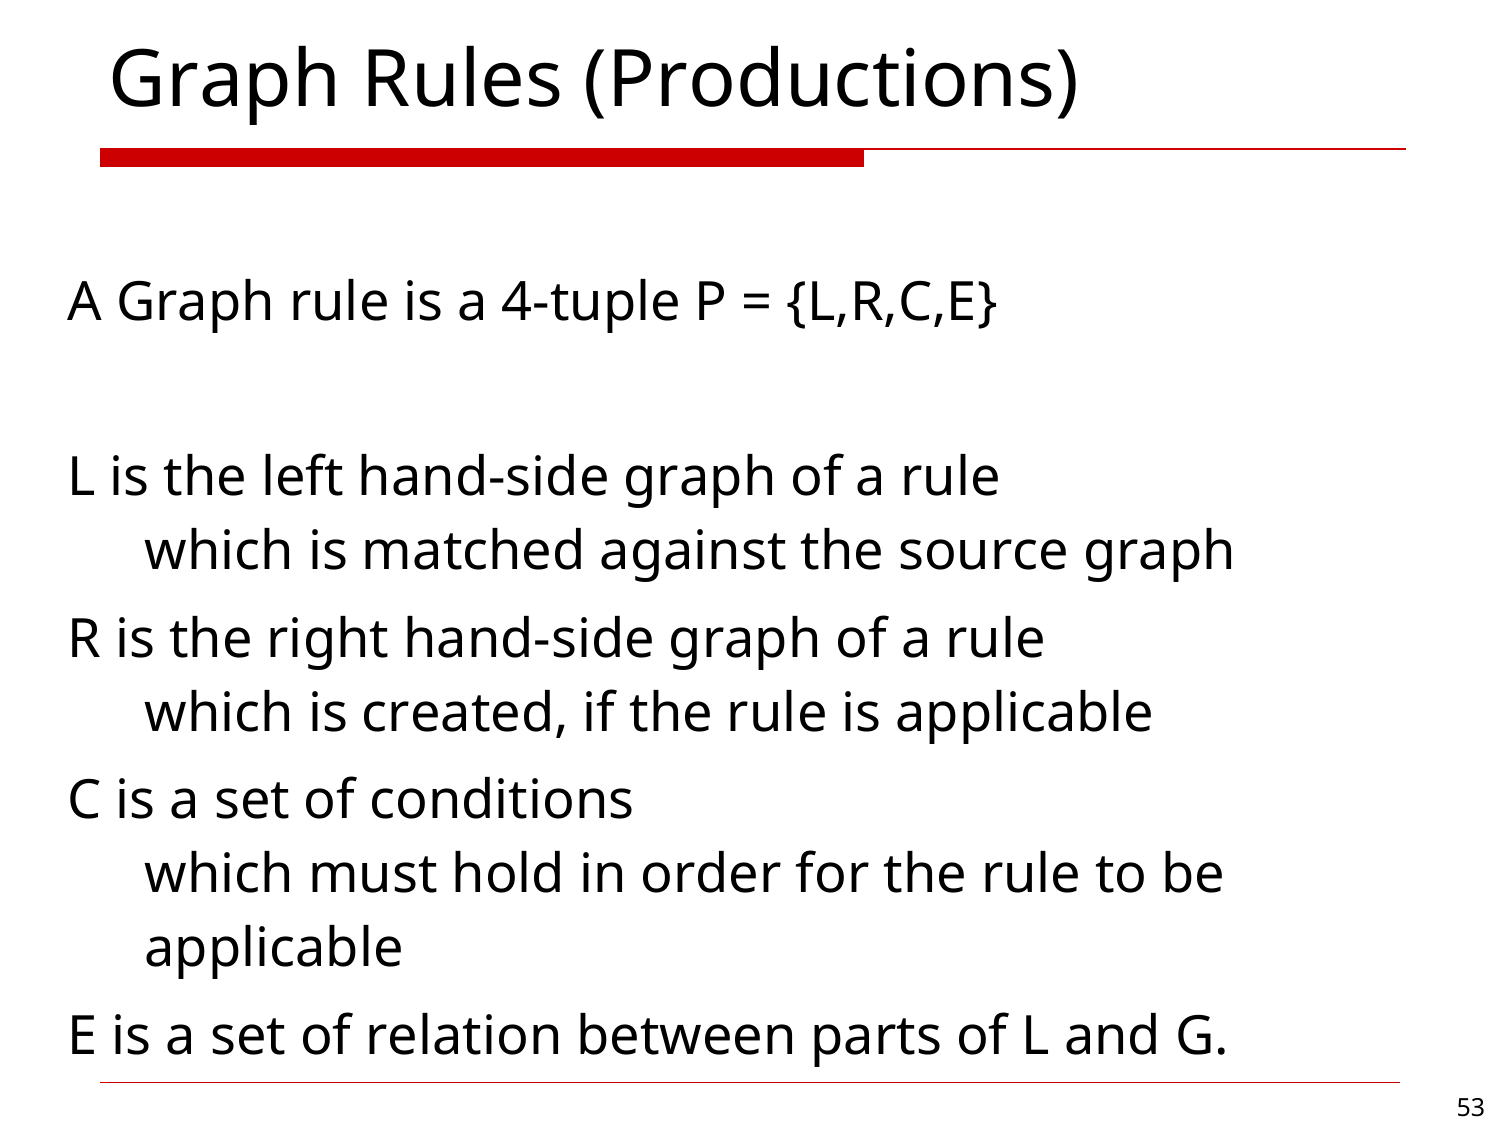

# Graph Rules (Productions)
A Graph rule is a 4-tuple P = {L,R,C,E}
L is the left hand-side graph of a rule
which is matched against the source graph
R is the right hand-side graph of a rule
which is created, if the rule is applicable
C is a set of conditions
which must hold in order for the rule to be applicable
E is a set of relation between parts of L and G.
53